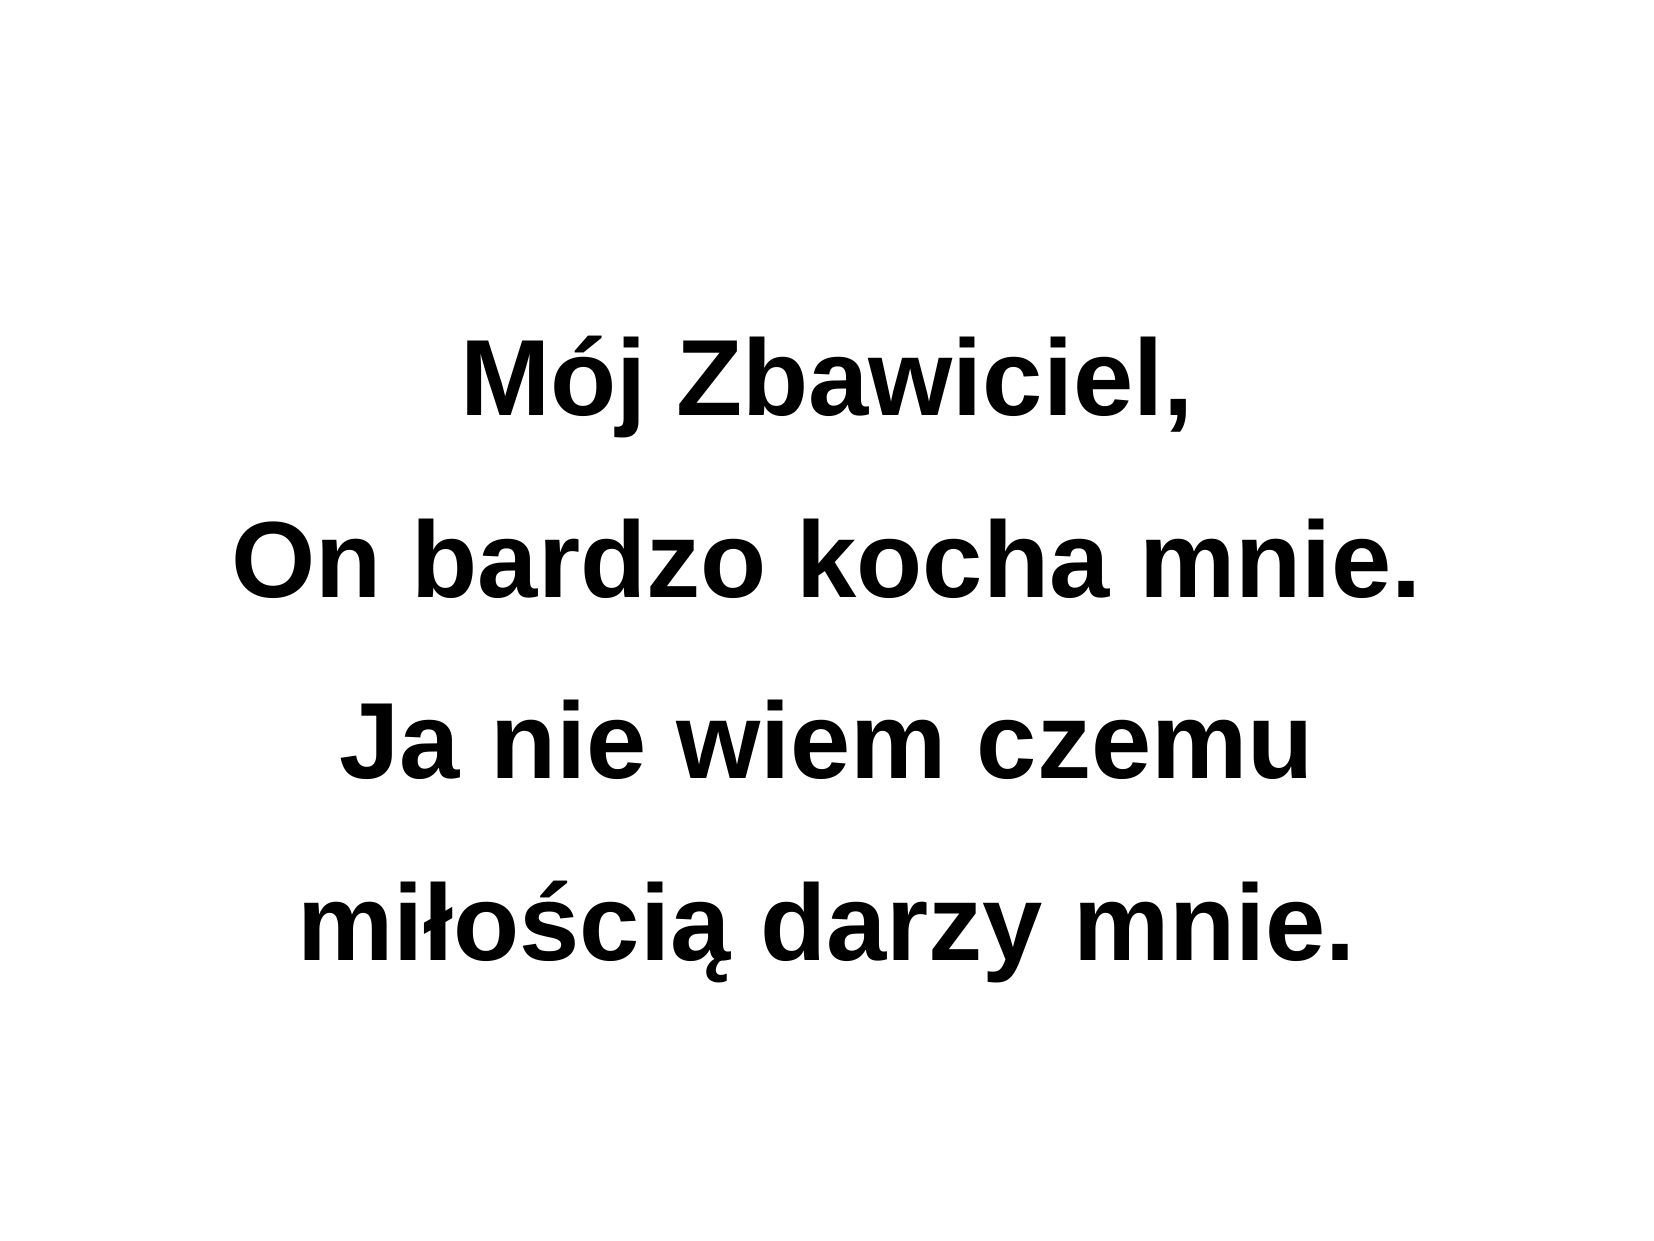

# Mój Zbawiciel,
On bardzo kocha mnie.
Ja nie wiem czemu
miłością darzy mnie.